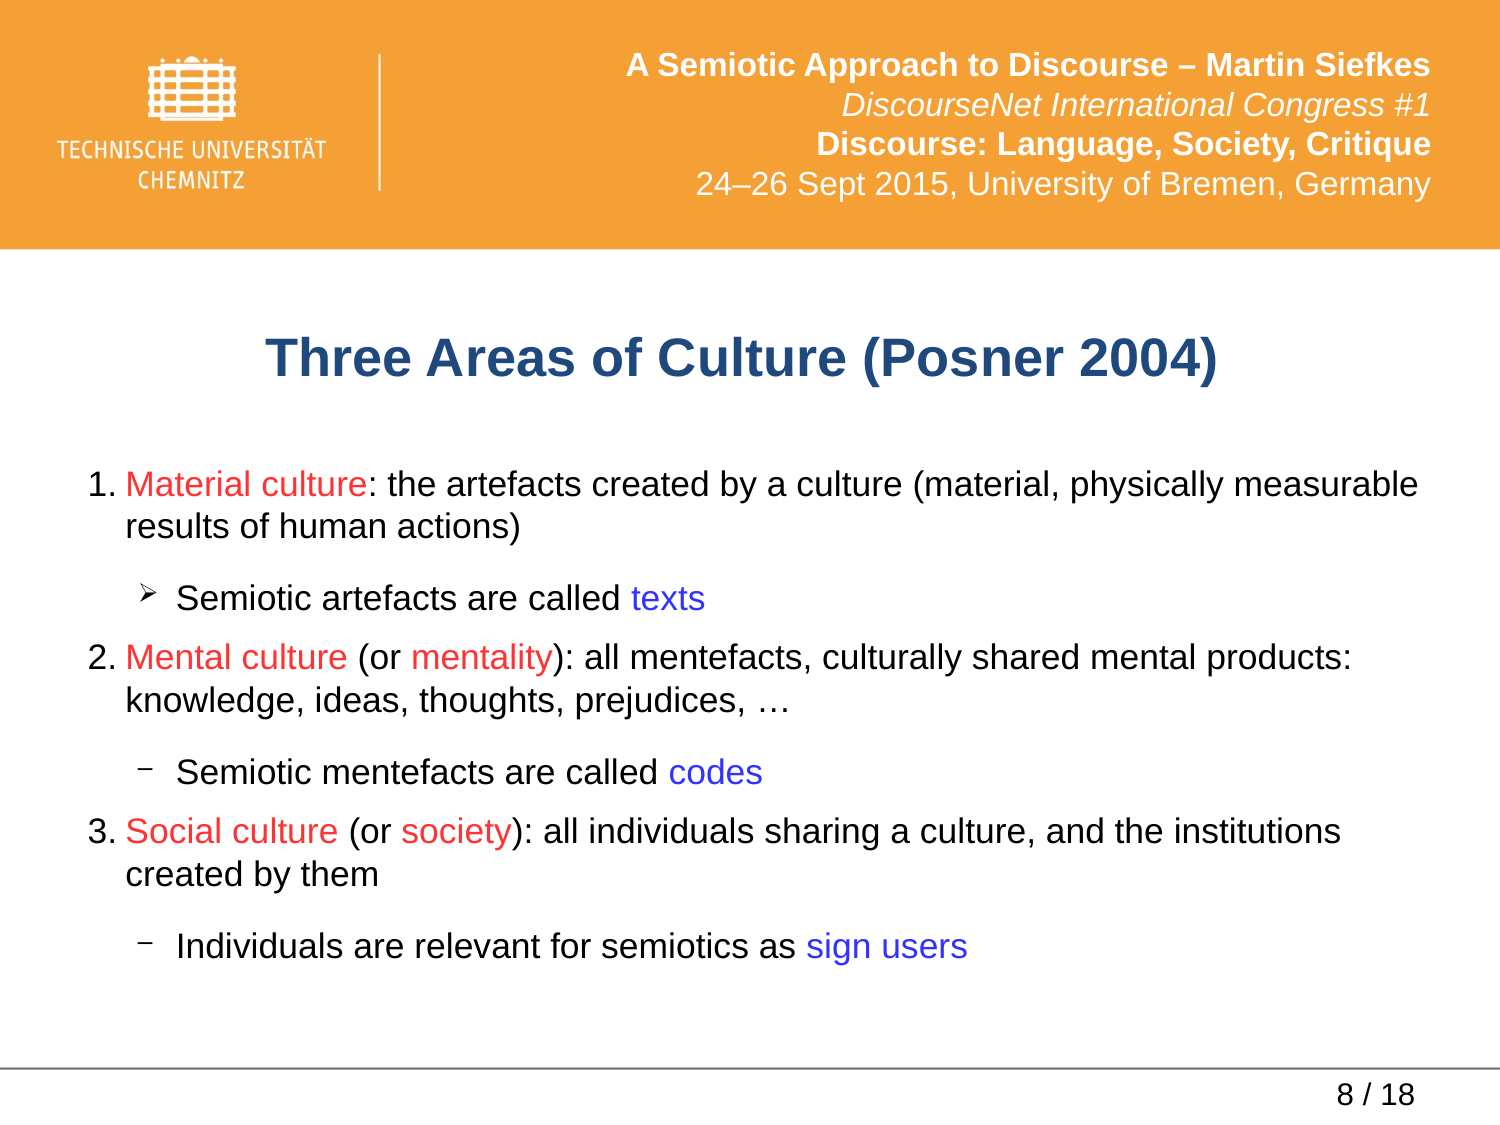

#
Three Areas of Culture (Posner 2004)
Material culture: the artefacts created by a culture (material, physically measurable results of human actions)
Semiotic artefacts are called texts
Mental culture (or mentality): all mentefacts, culturally shared mental products: knowledge, ideas, thoughts, prejudices, …
Semiotic mentefacts are called codes
Social culture (or society): all individuals sharing a culture, and the institutions created by them
Individuals are relevant for semiotics as sign users